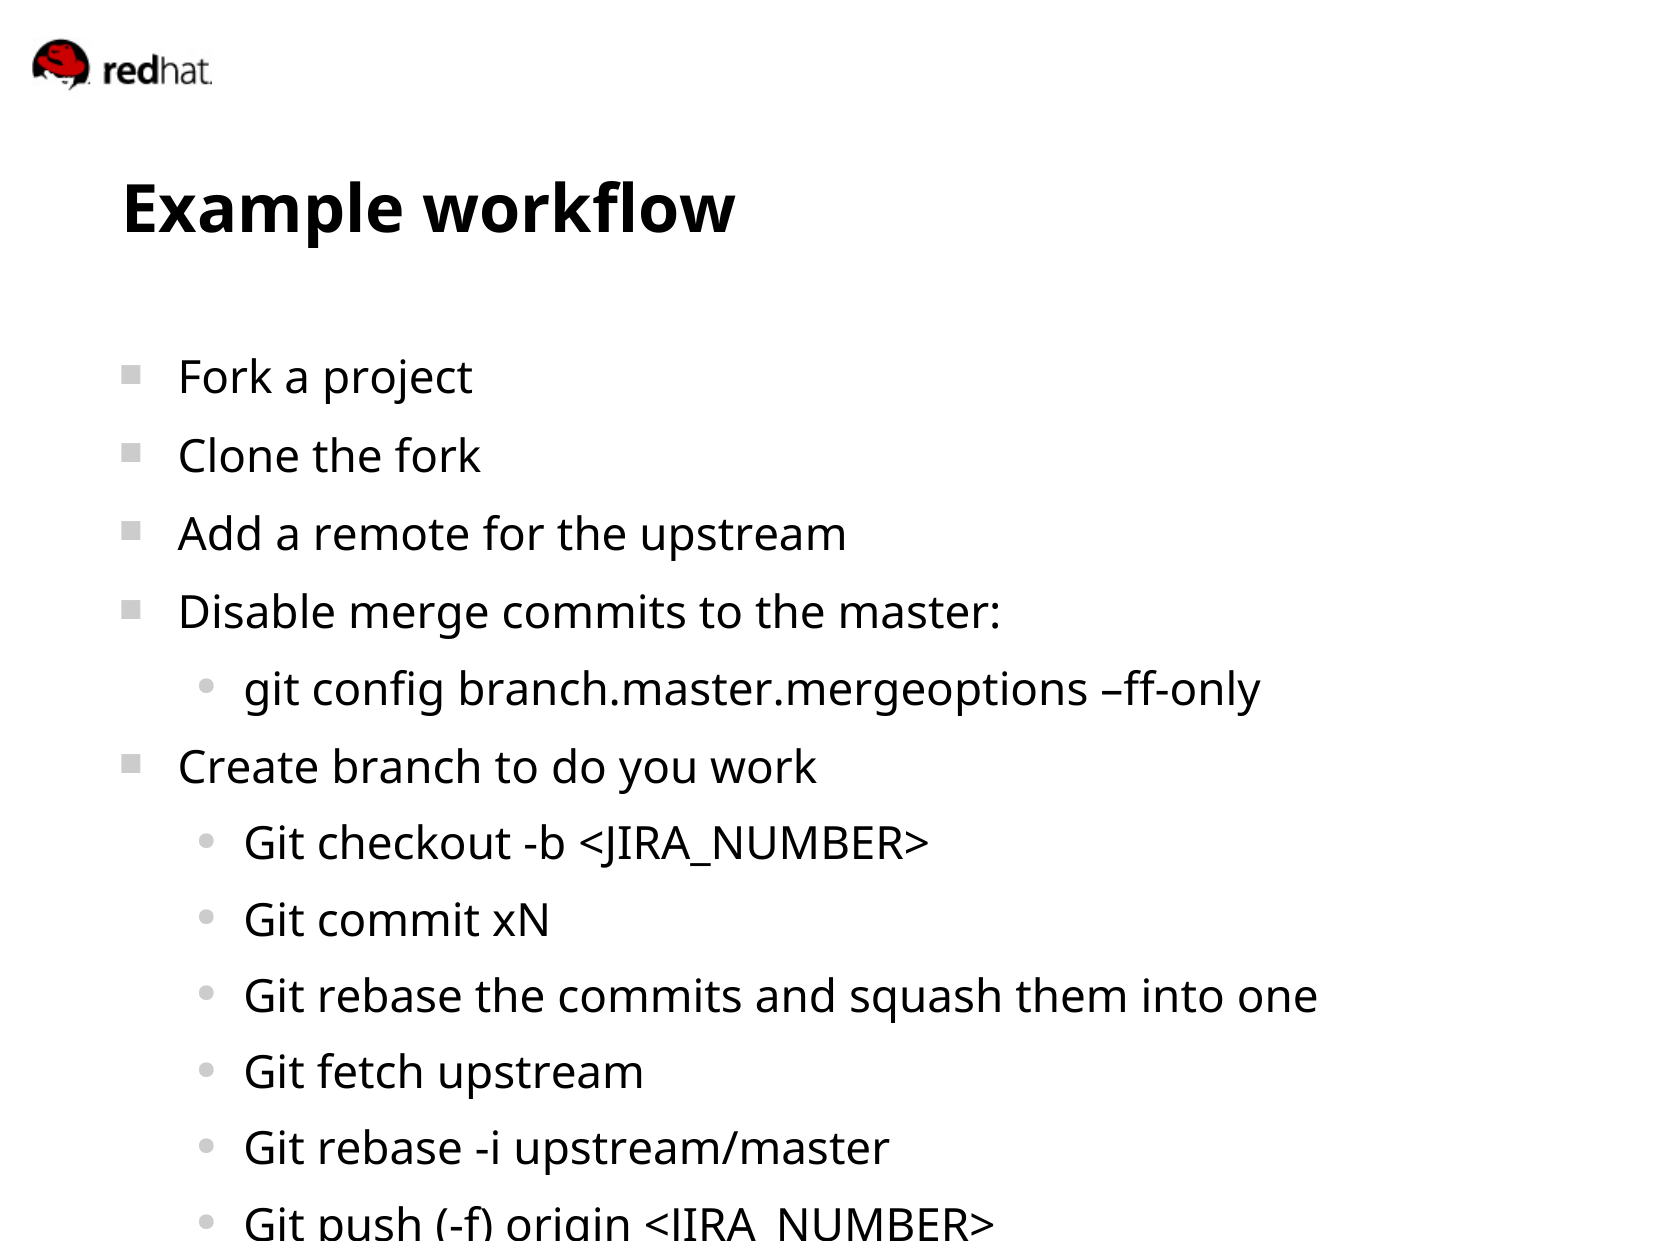

# Example workflow
Fork a project
Clone the fork
Add a remote for the upstream
Disable merge commits to the master:
git config branch.master.mergeoptions –ff-only
Create branch to do you work
Git checkout -b <JIRA_NUMBER>
Git commit xN
Git rebase the commits and squash them into one
Git fetch upstream
Git rebase -i upstream/master
Git push (-f) origin <JIRA_NUMBER>
Raise the pull request